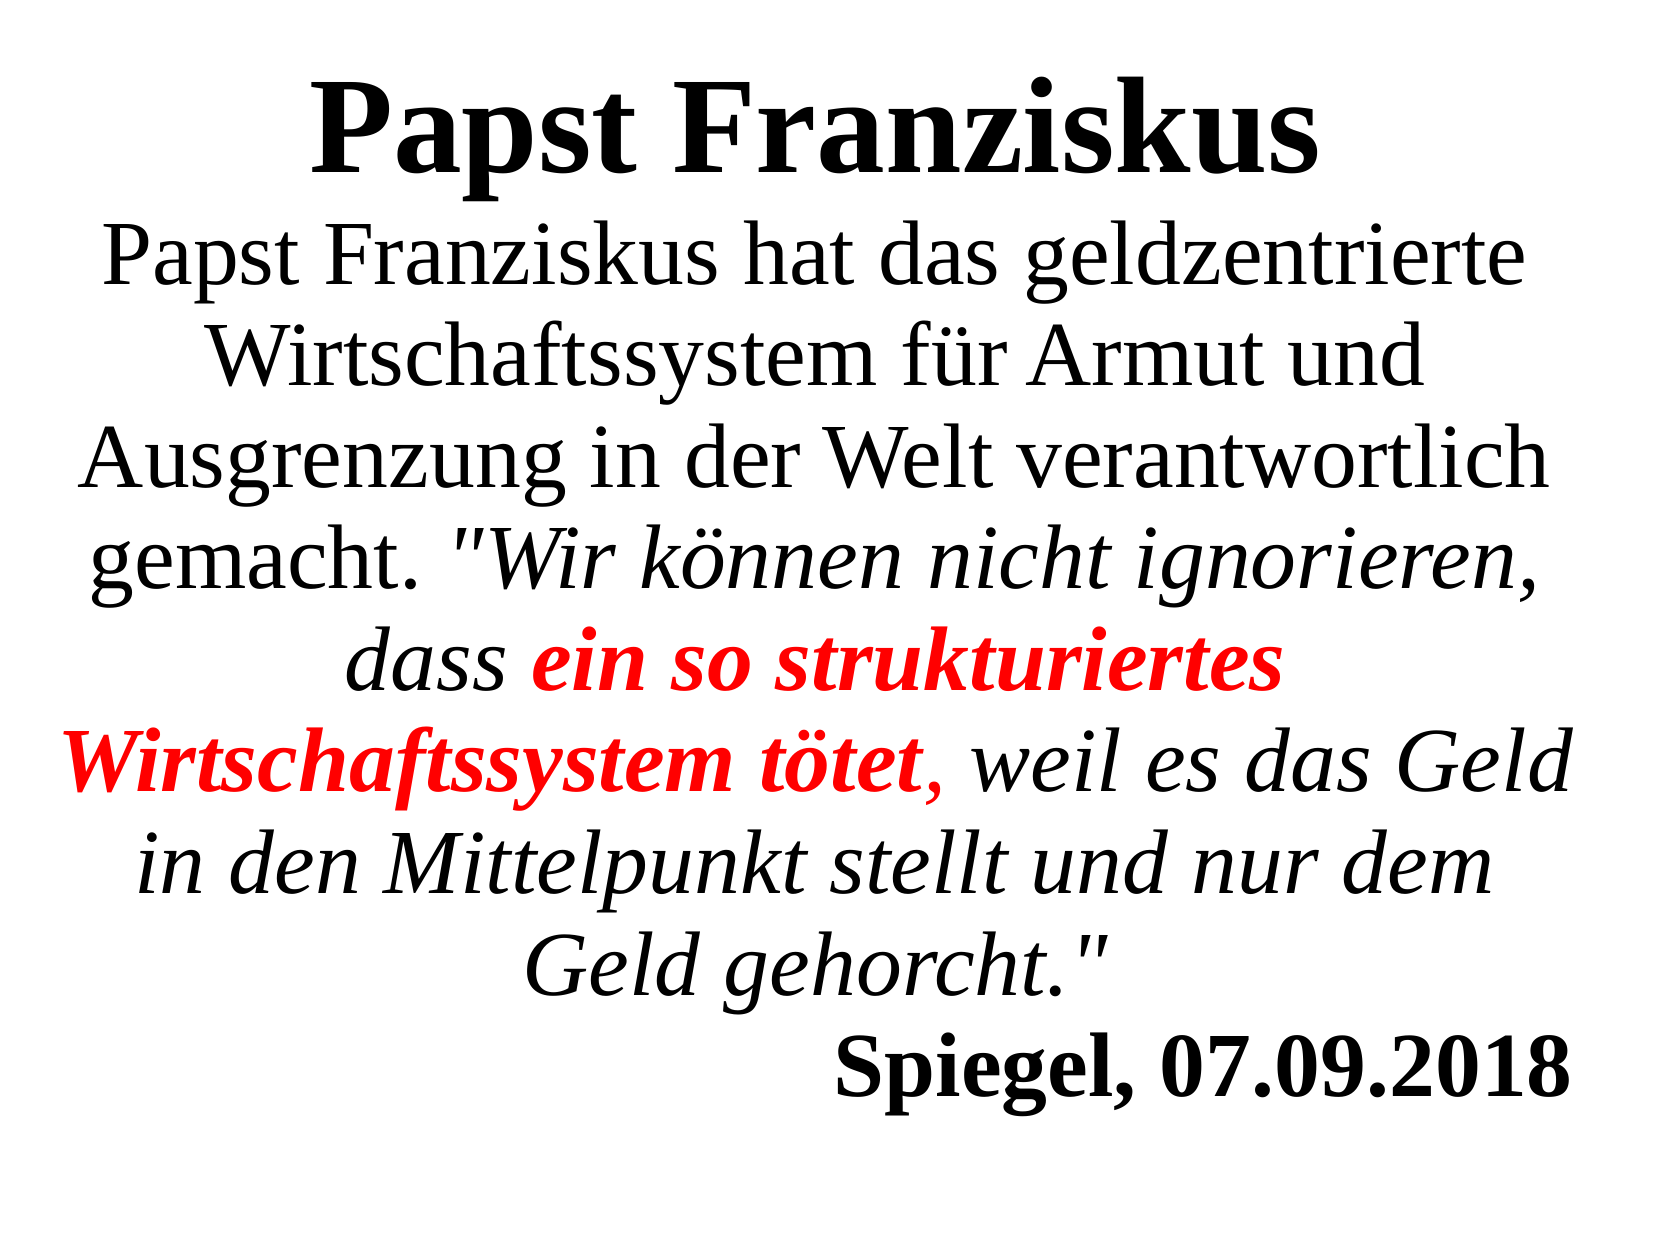

Papst Franziskus
Papst Franziskus hat das geldzentrierte Wirtschaftssystem für Armut und Ausgrenzung in der Welt verantwortlich gemacht. "Wir können nicht ignorieren, dass ein so strukturiertes Wirtschaftssystem tötet, weil es das Geld in den Mittelpunkt stellt und nur dem Geld gehorcht."
Spiegel, 07.09.2018